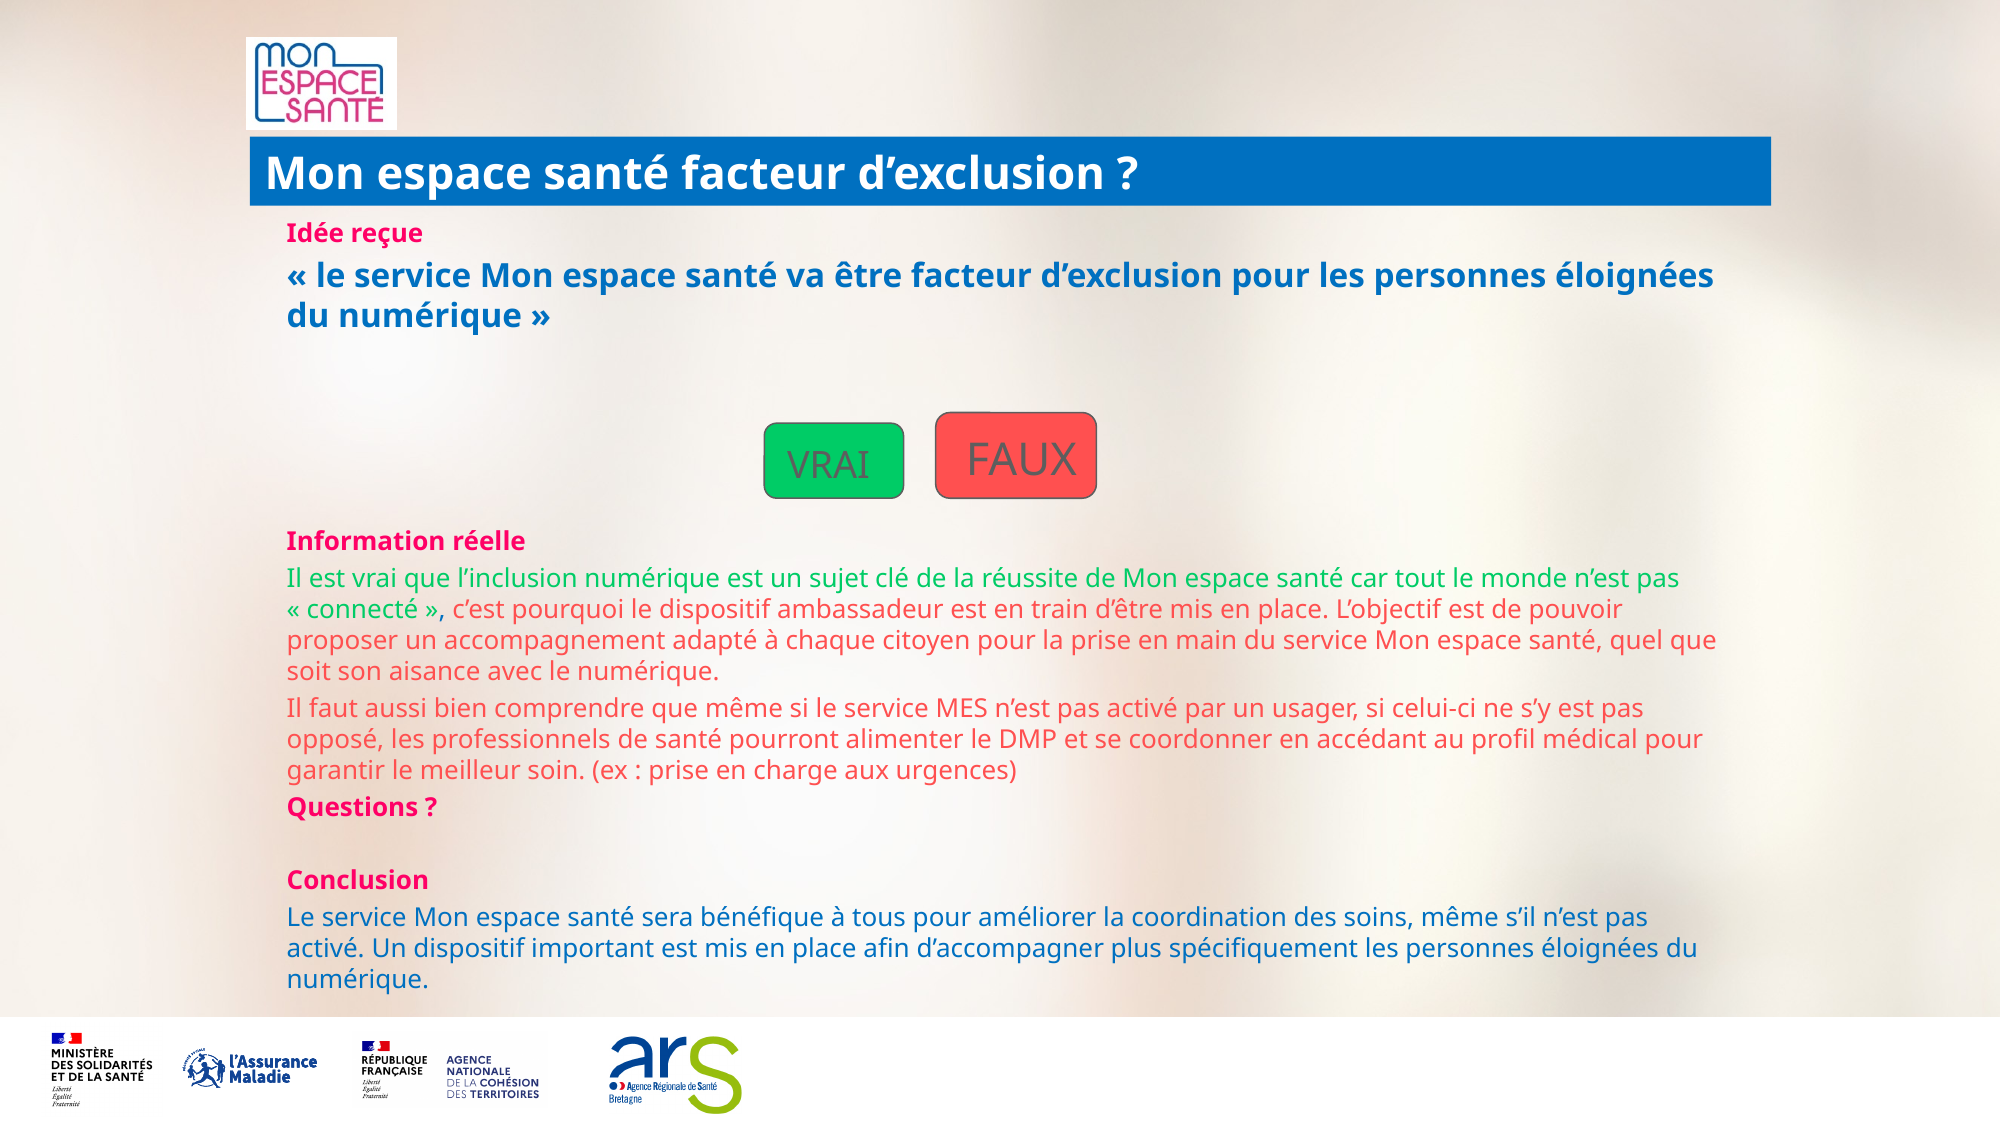

Mon espace santé facteur d’exclusion ?
Idée reçue
« le service Mon espace santé va être facteur d’exclusion pour les personnes éloignées du numérique »
Information réelle
Il est vrai que l’inclusion numérique est un sujet clé de la réussite de Mon espace santé car tout le monde n’est pas « connecté », c’est pourquoi le dispositif ambassadeur est en train d’être mis en place. L’objectif est de pouvoir proposer un accompagnement adapté à chaque citoyen pour la prise en main du service Mon espace santé, quel que soit son aisance avec le numérique.
Il faut aussi bien comprendre que même si le service MES n’est pas activé par un usager, si celui-ci ne s’y est pas opposé, les professionnels de santé pourront alimenter le DMP et se coordonner en accédant au profil médical pour garantir le meilleur soin. (ex : prise en charge aux urgences)
Questions ?
Conclusion
Le service Mon espace santé sera bénéfique à tous pour améliorer la coordination des soins, même s’il n’est pas activé. Un dispositif important est mis en place afin d’accompagner plus spécifiquement les personnes éloignées du numérique.
FAUX
VRAI